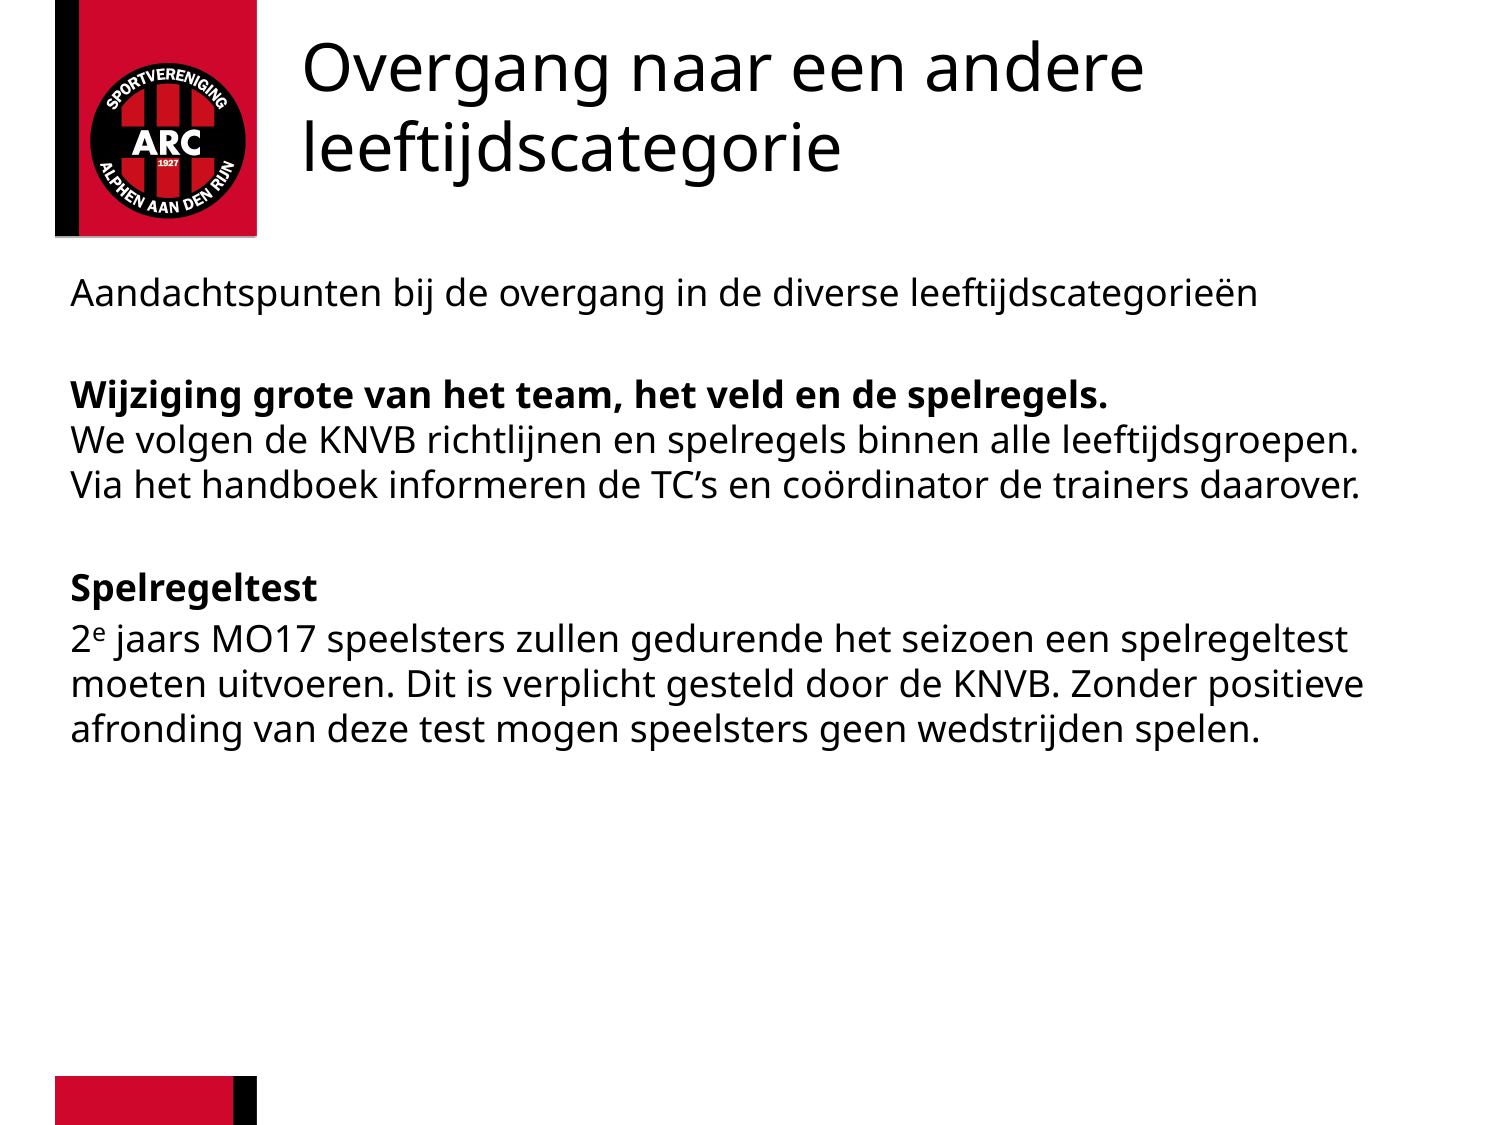

# Overgang naar een andere leeftijdscategorie
Aandachtspunten bij de overgang in de diverse leeftijdscategorieën
Wijziging grote van het team, het veld en de spelregels.
We volgen de KNVB richtlijnen en spelregels binnen alle leeftijdsgroepen.
Via het handboek informeren de TC’s en coördinator de trainers daarover.
Spelregeltest
2e jaars MO17 speelsters zullen gedurende het seizoen een spelregeltest moeten uitvoeren. Dit is verplicht gesteld door de KNVB. Zonder positieve afronding van deze test mogen speelsters geen wedstrijden spelen.